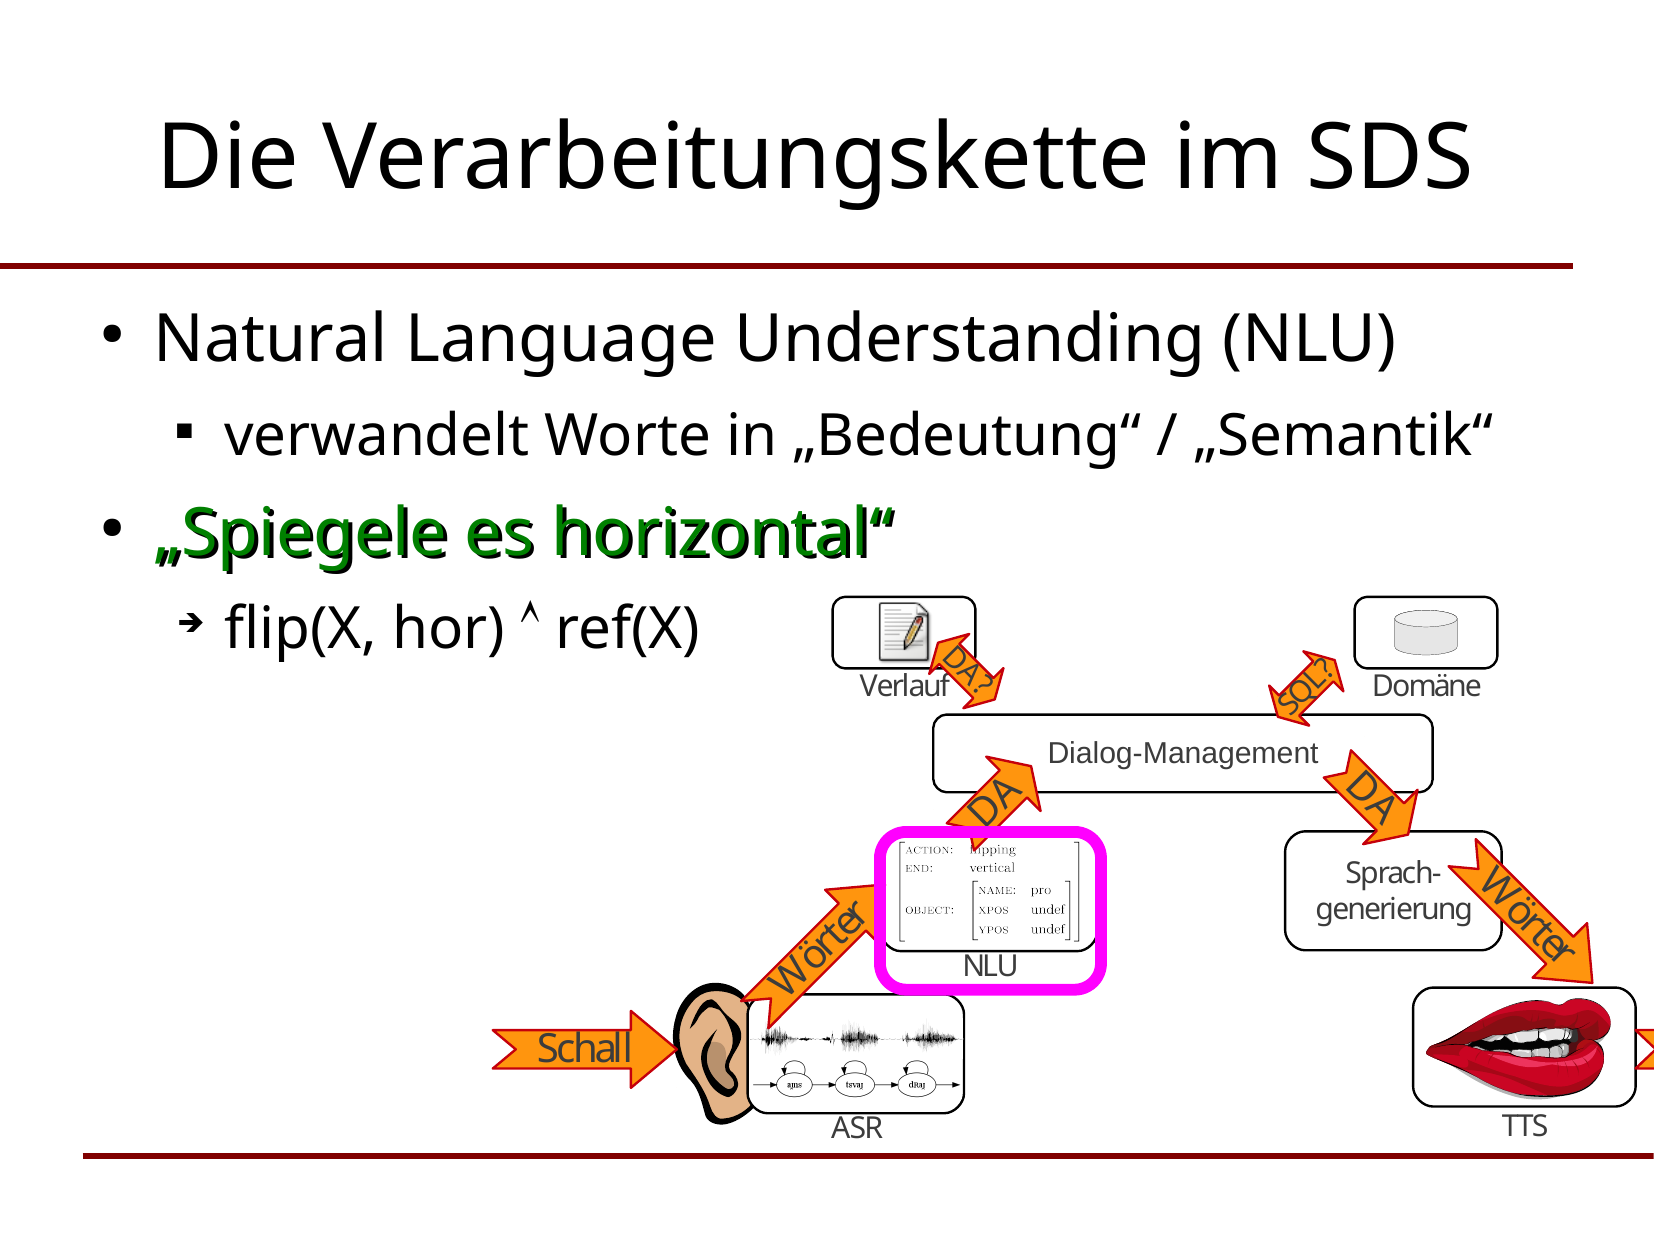

# Die Verarbeitungskette im SDS
Natural Language Understanding (NLU)
verwandelt Worte in „Bedeutung“ / „Semantik“
„Spiegele es horizontal“
flip(X, hor) Ù ref(X)